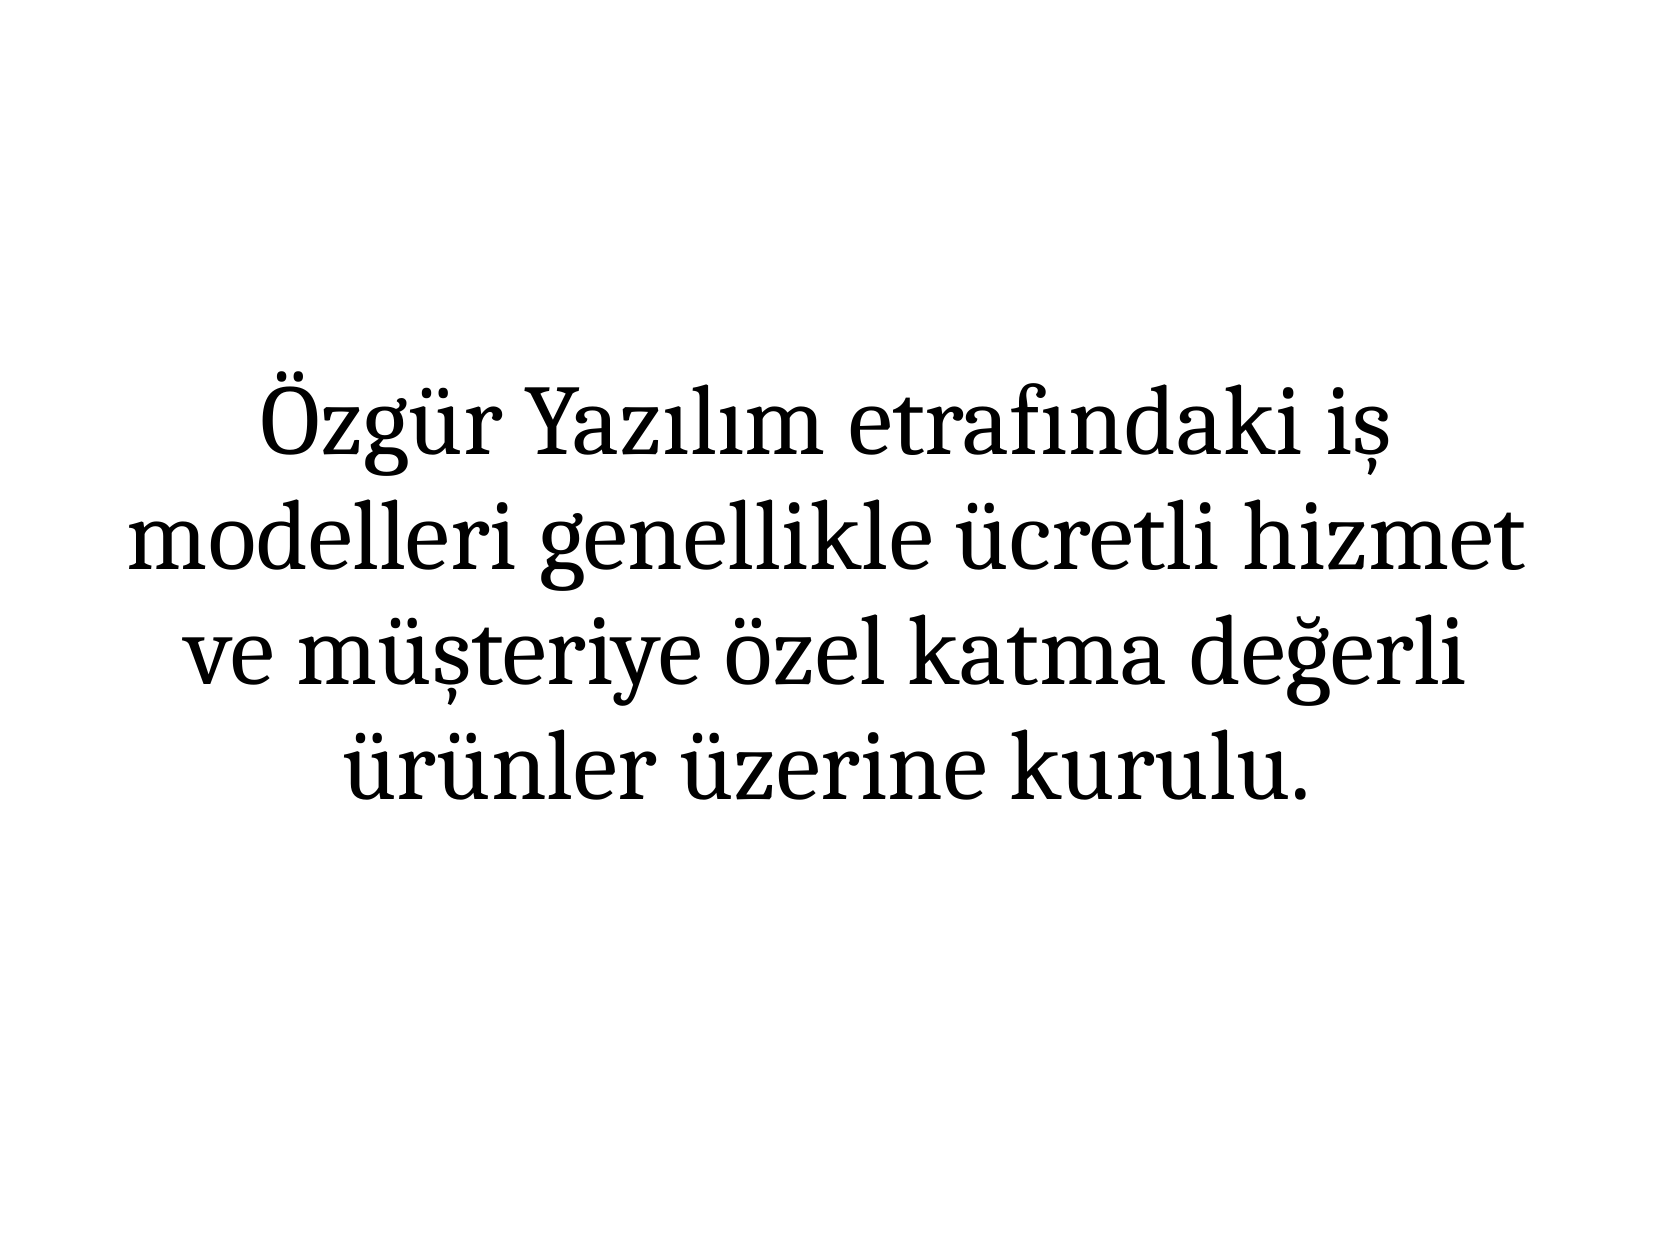

# Özgür Yazılım etrafındaki iş modelleri genellikle ücretli hizmet ve müşteriye özel katma değerli ürünler üzerine kurulu.